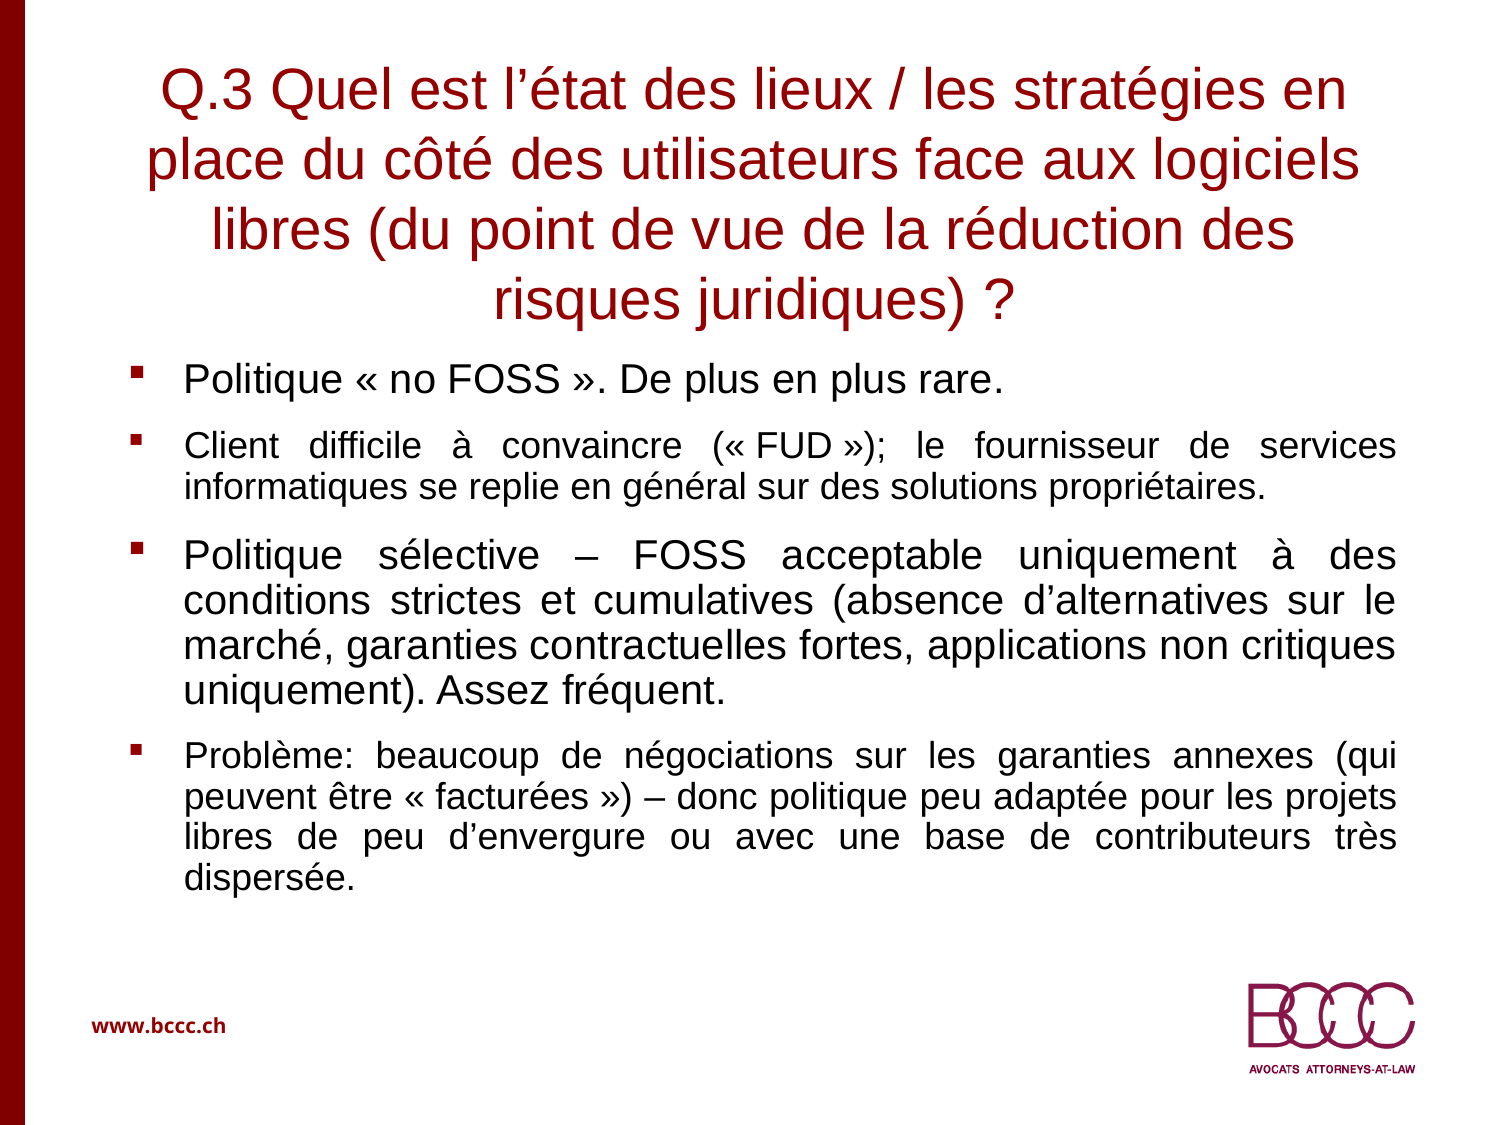

# Q.3 Quel est l’état des lieux / les stratégies en place du côté des utilisateurs face aux logiciels libres (du point de vue de la réduction des risques juridiques) ?
Politique « no FOSS ». De plus en plus rare.
Client difficile à convaincre (« FUD »); le fournisseur de services informatiques se replie en général sur des solutions propriétaires.
Politique sélective – FOSS acceptable uniquement à des conditions strictes et cumulatives (absence d’alternatives sur le marché, garanties contractuelles fortes, applications non critiques uniquement). Assez fréquent.
Problème: beaucoup de négociations sur les garanties annexes (qui peuvent être « facturées ») – donc politique peu adaptée pour les projets libres de peu d’envergure ou avec une base de contributeurs très dispersée.